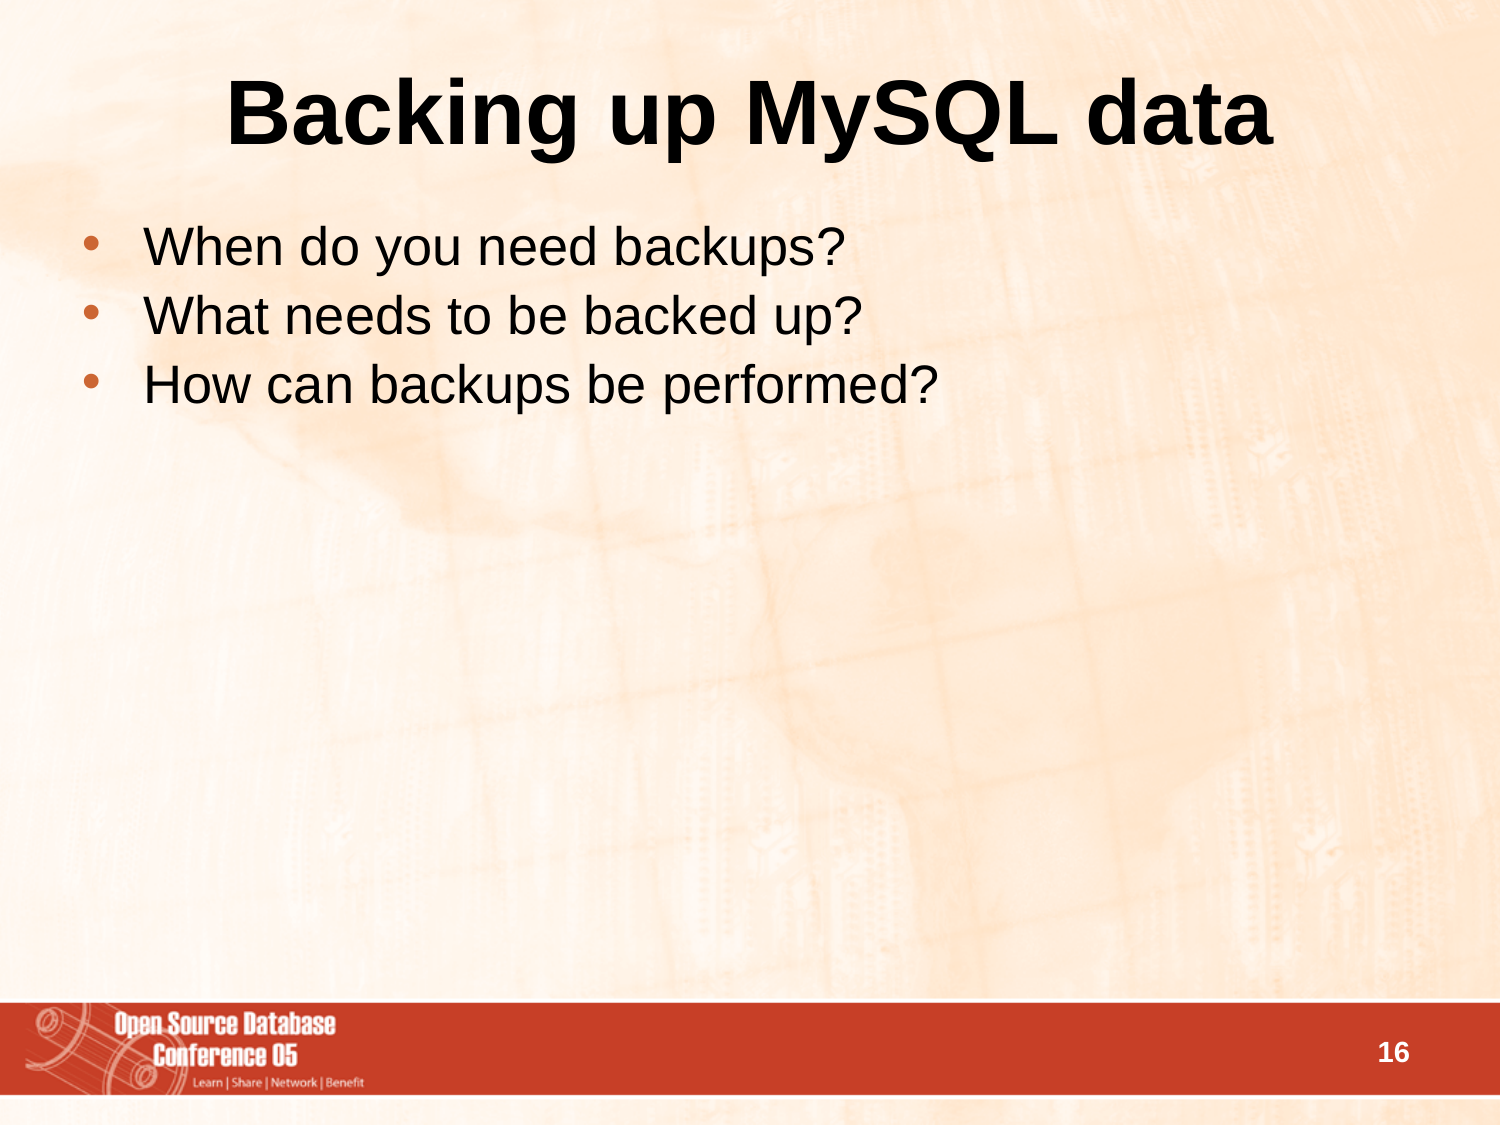

# Backing up MySQL data
When do you need backups?
What needs to be backed up?
How can backups be performed?
16